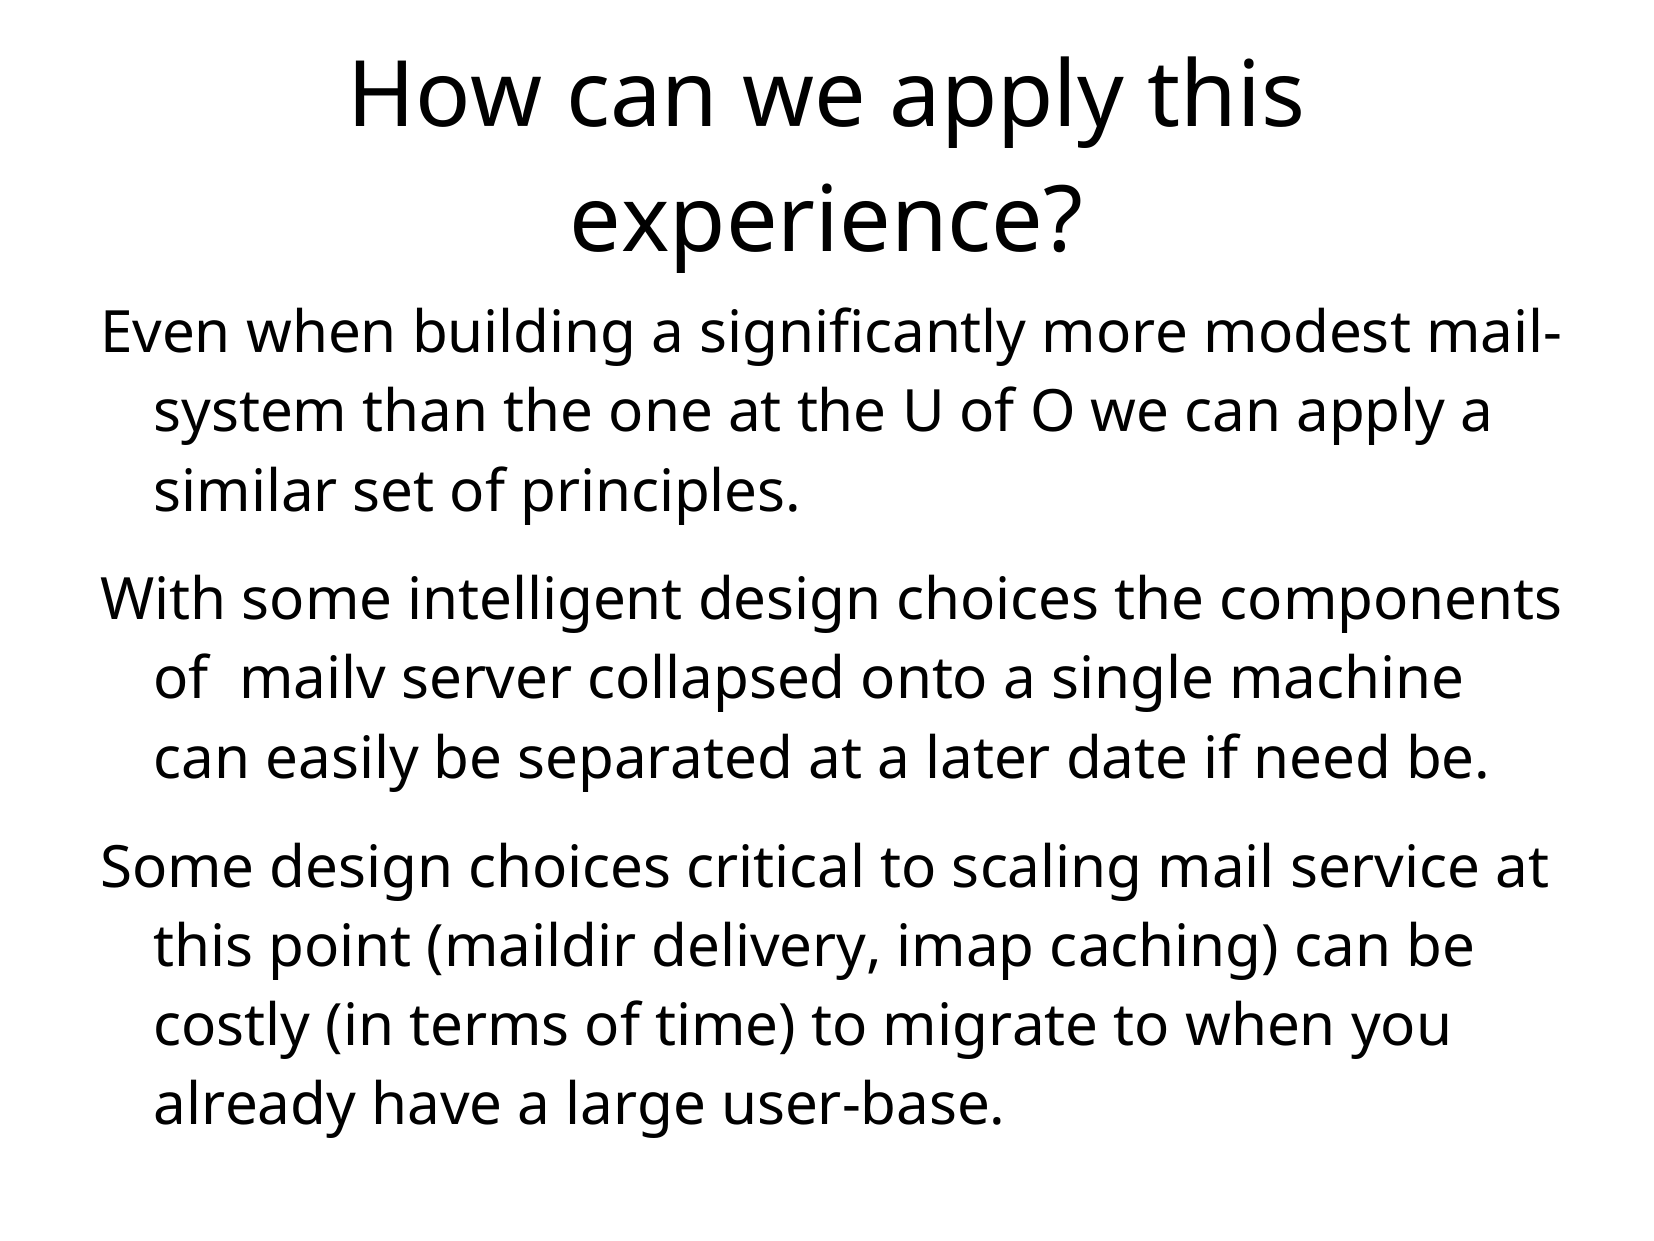

# How can we apply this experience?
Even when building a significantly more modest mail-system than the one at the U of O we can apply a similar set of principles.
With some intelligent design choices the components of mailv server collapsed onto a single machine can easily be separated at a later date if need be.
Some design choices critical to scaling mail service at this point (maildir delivery, imap caching) can be costly (in terms of time) to migrate to when you already have a large user-base.